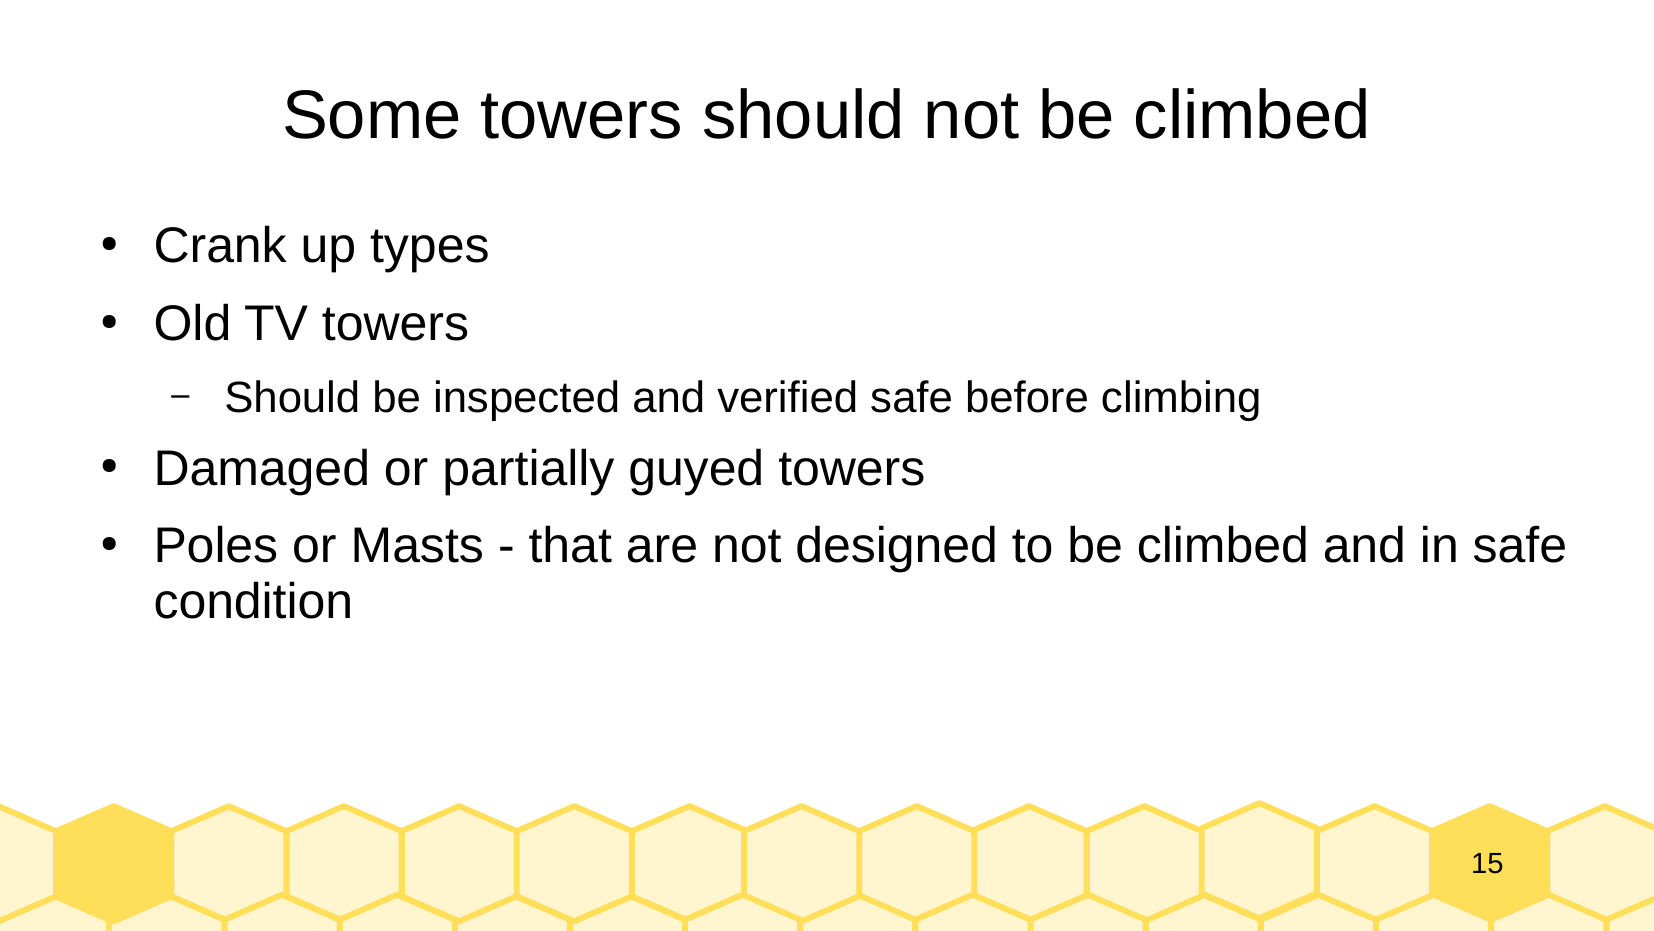

# Some towers should not be climbed
Crank up types
Old TV towers
Should be inspected and verified safe before climbing
Damaged or partially guyed towers
Poles or Masts - that are not designed to be climbed and in safe condition